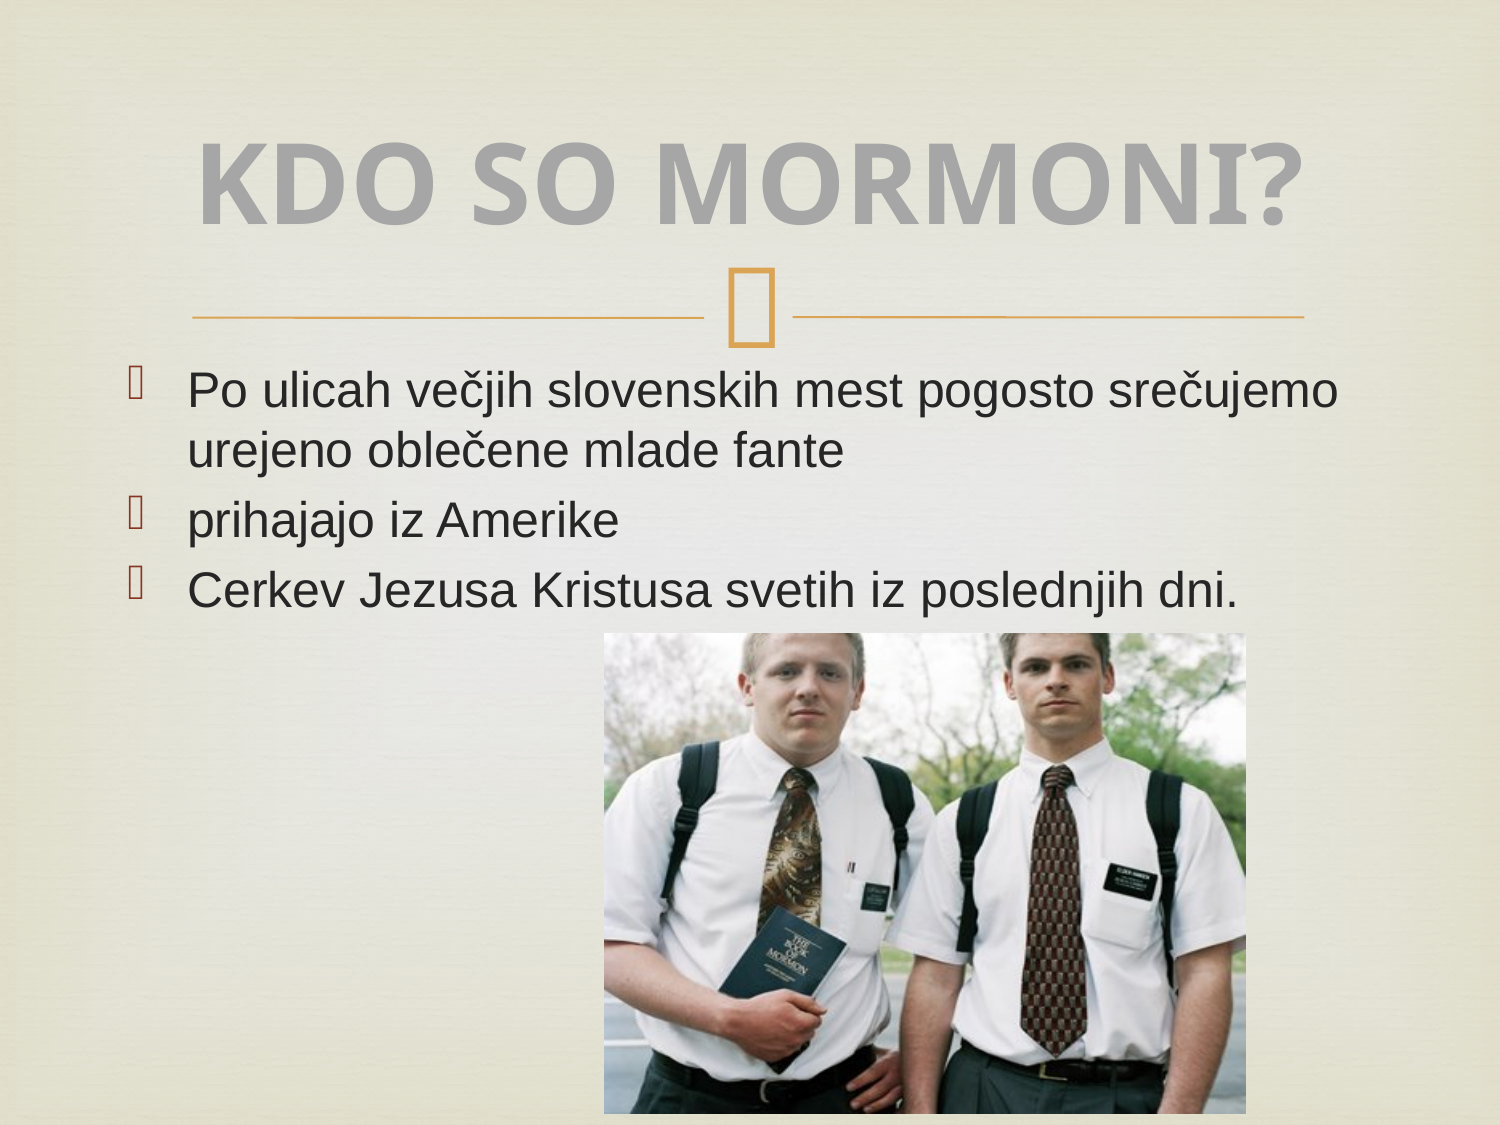

KDO SO MORMONI?
# Po ulicah večjih slovenskih mest pogosto srečujemo urejeno oblečene mlade fante
prihajajo iz Amerike
Cerkev Jezusa Kristusa svetih iz poslednjih dni.